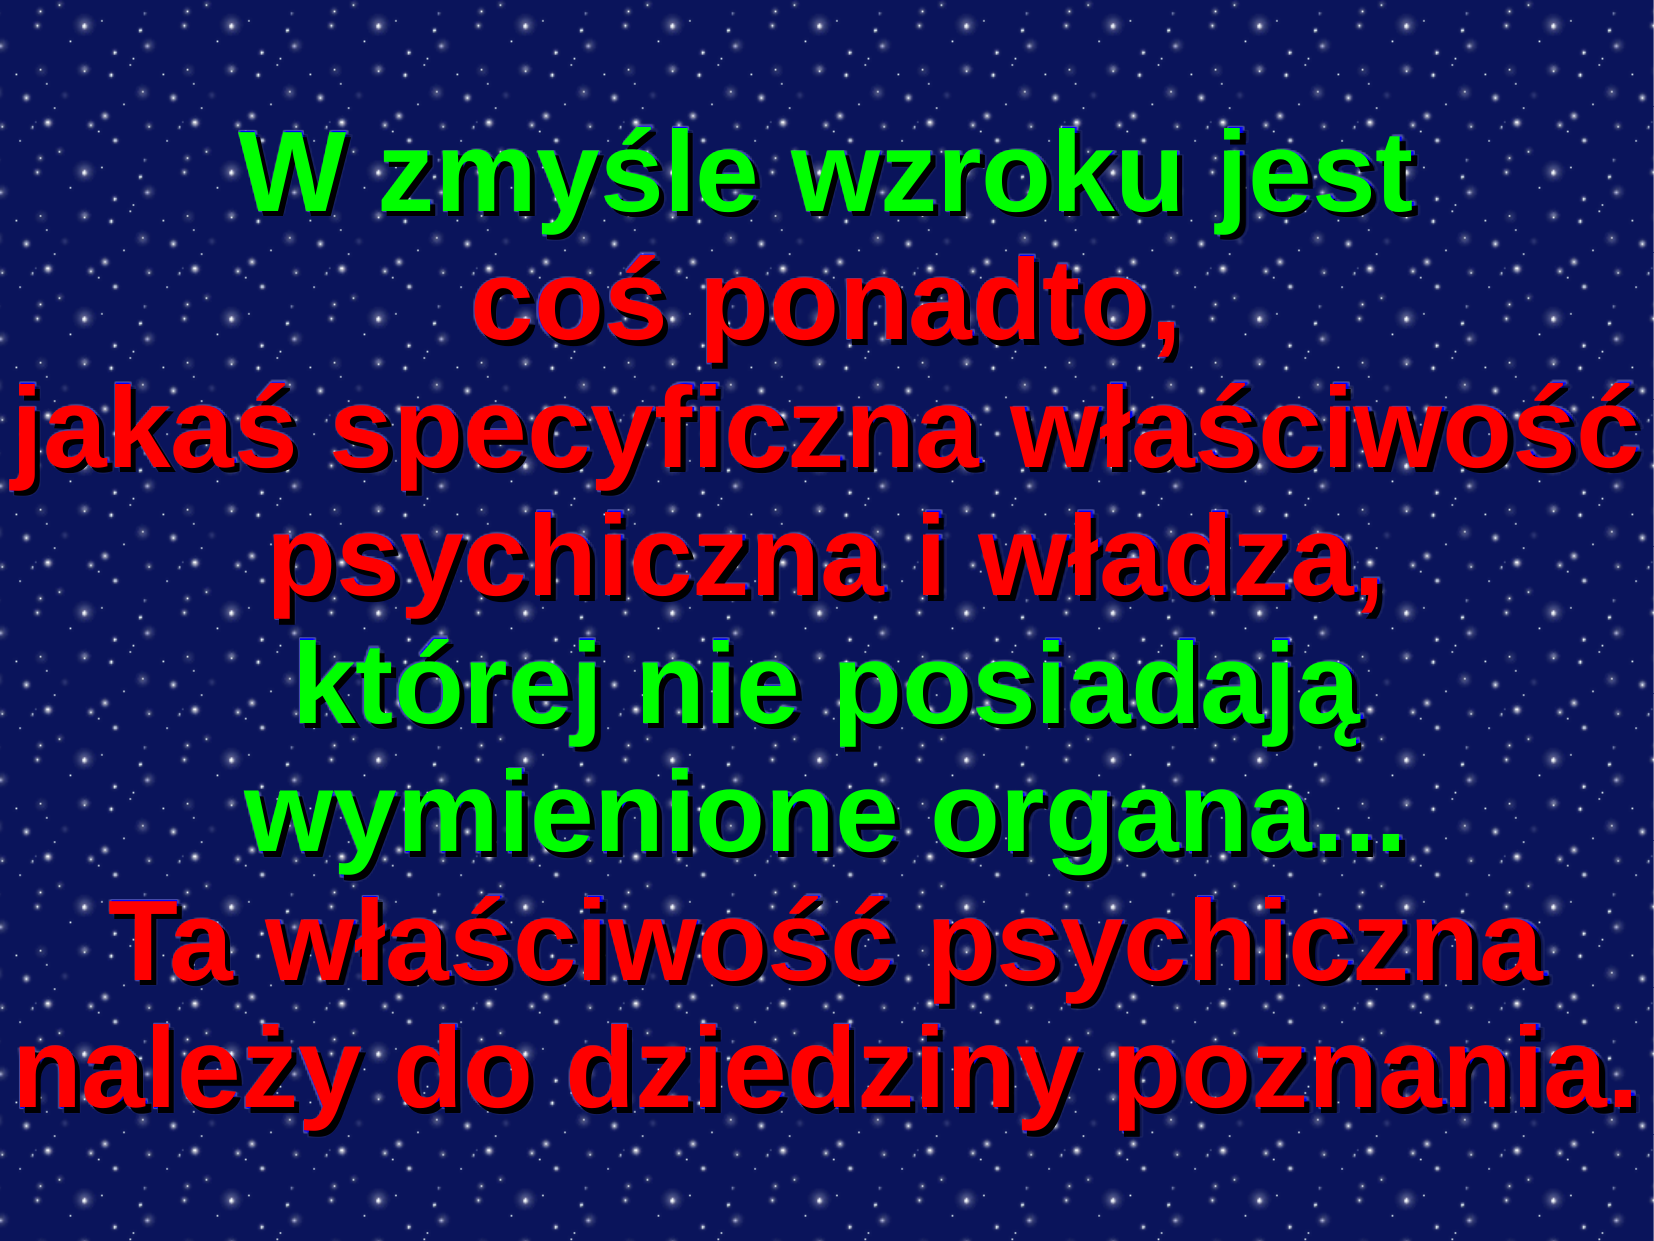

# W zmyśle wzroku jest
coś ponadto,
jakaś specyficzna właściwość psychiczna i władza,
której nie posiadają wymienione organa...
Ta właściwość psychiczna należy do dziedziny poznania.